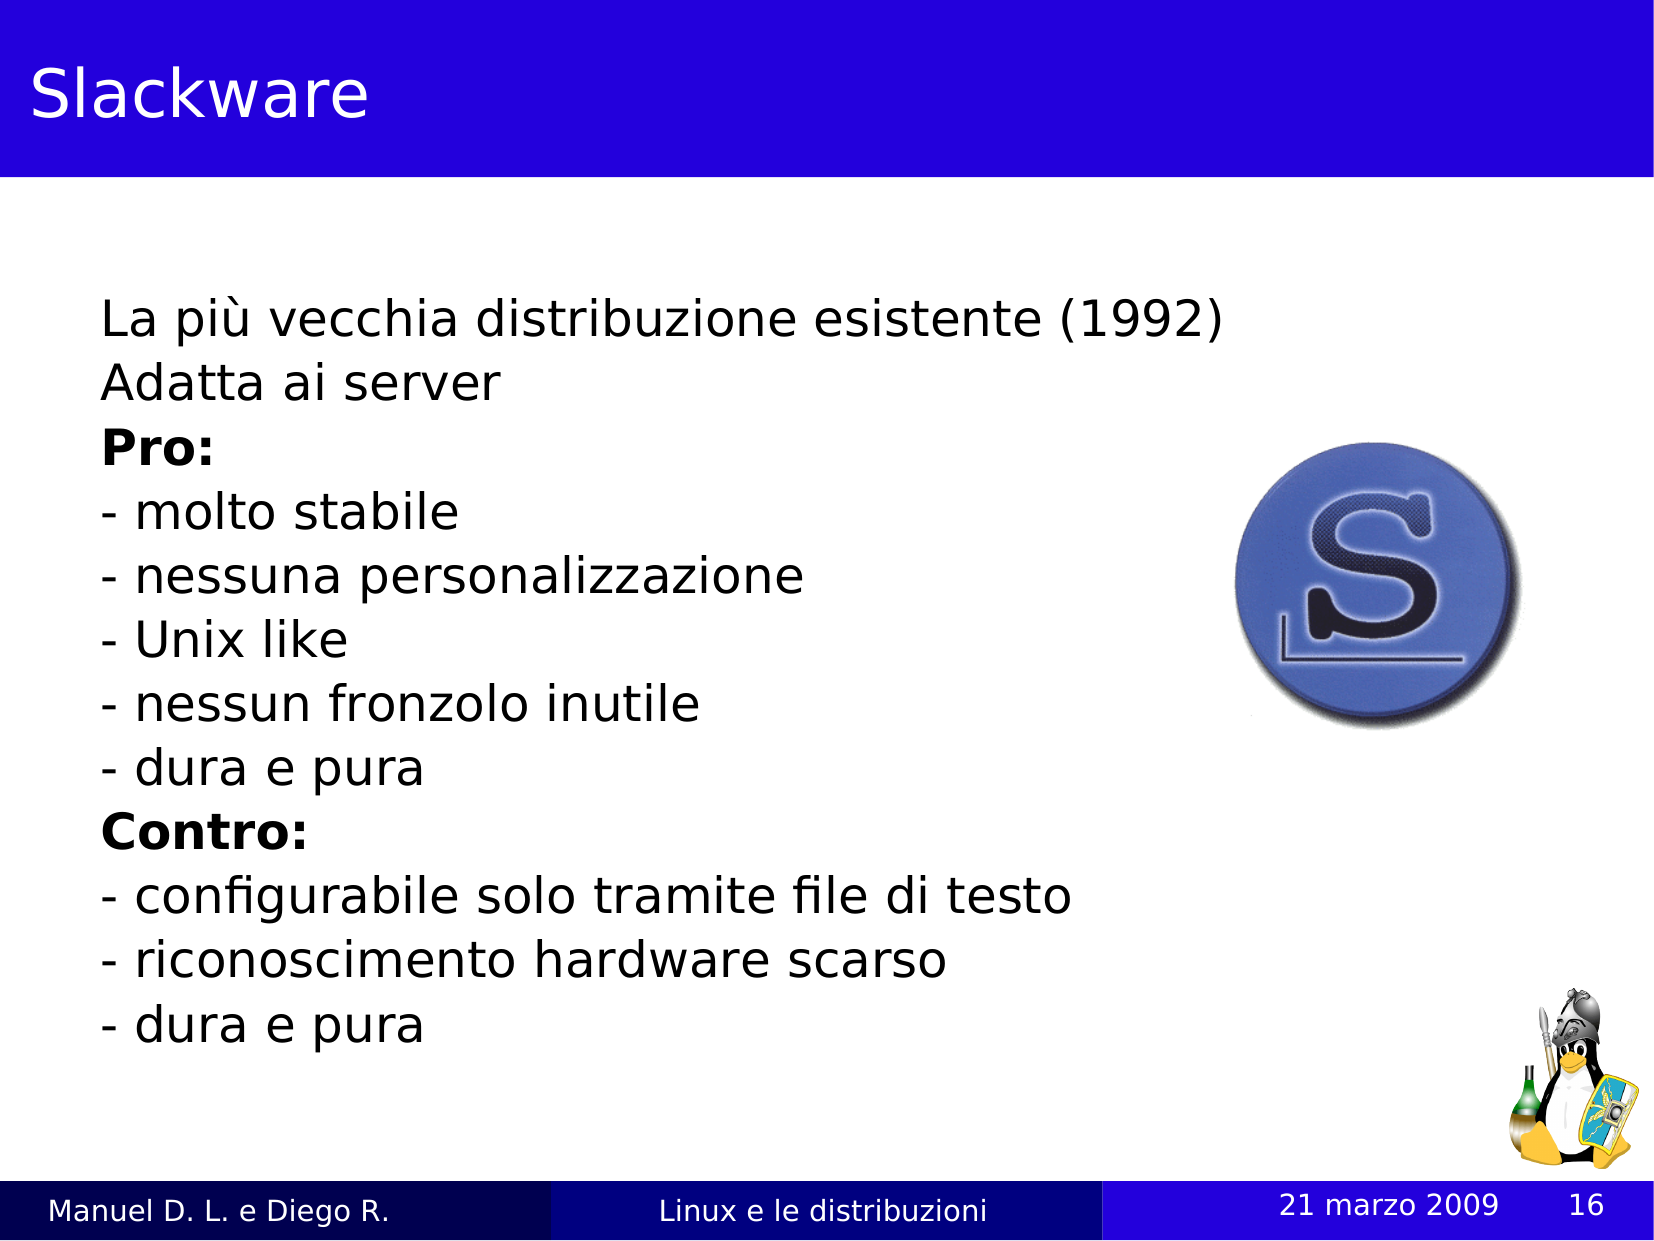

# Slackware
La più vecchia distribuzione esistente (1992)
Adatta ai server
Pro:
- molto stabile
- nessuna personalizzazione
- Unix like
- nessun fronzolo inutile
- dura e pura
Contro:
- configurabile solo tramite file di testo
- riconoscimento hardware scarso
- dura e pura